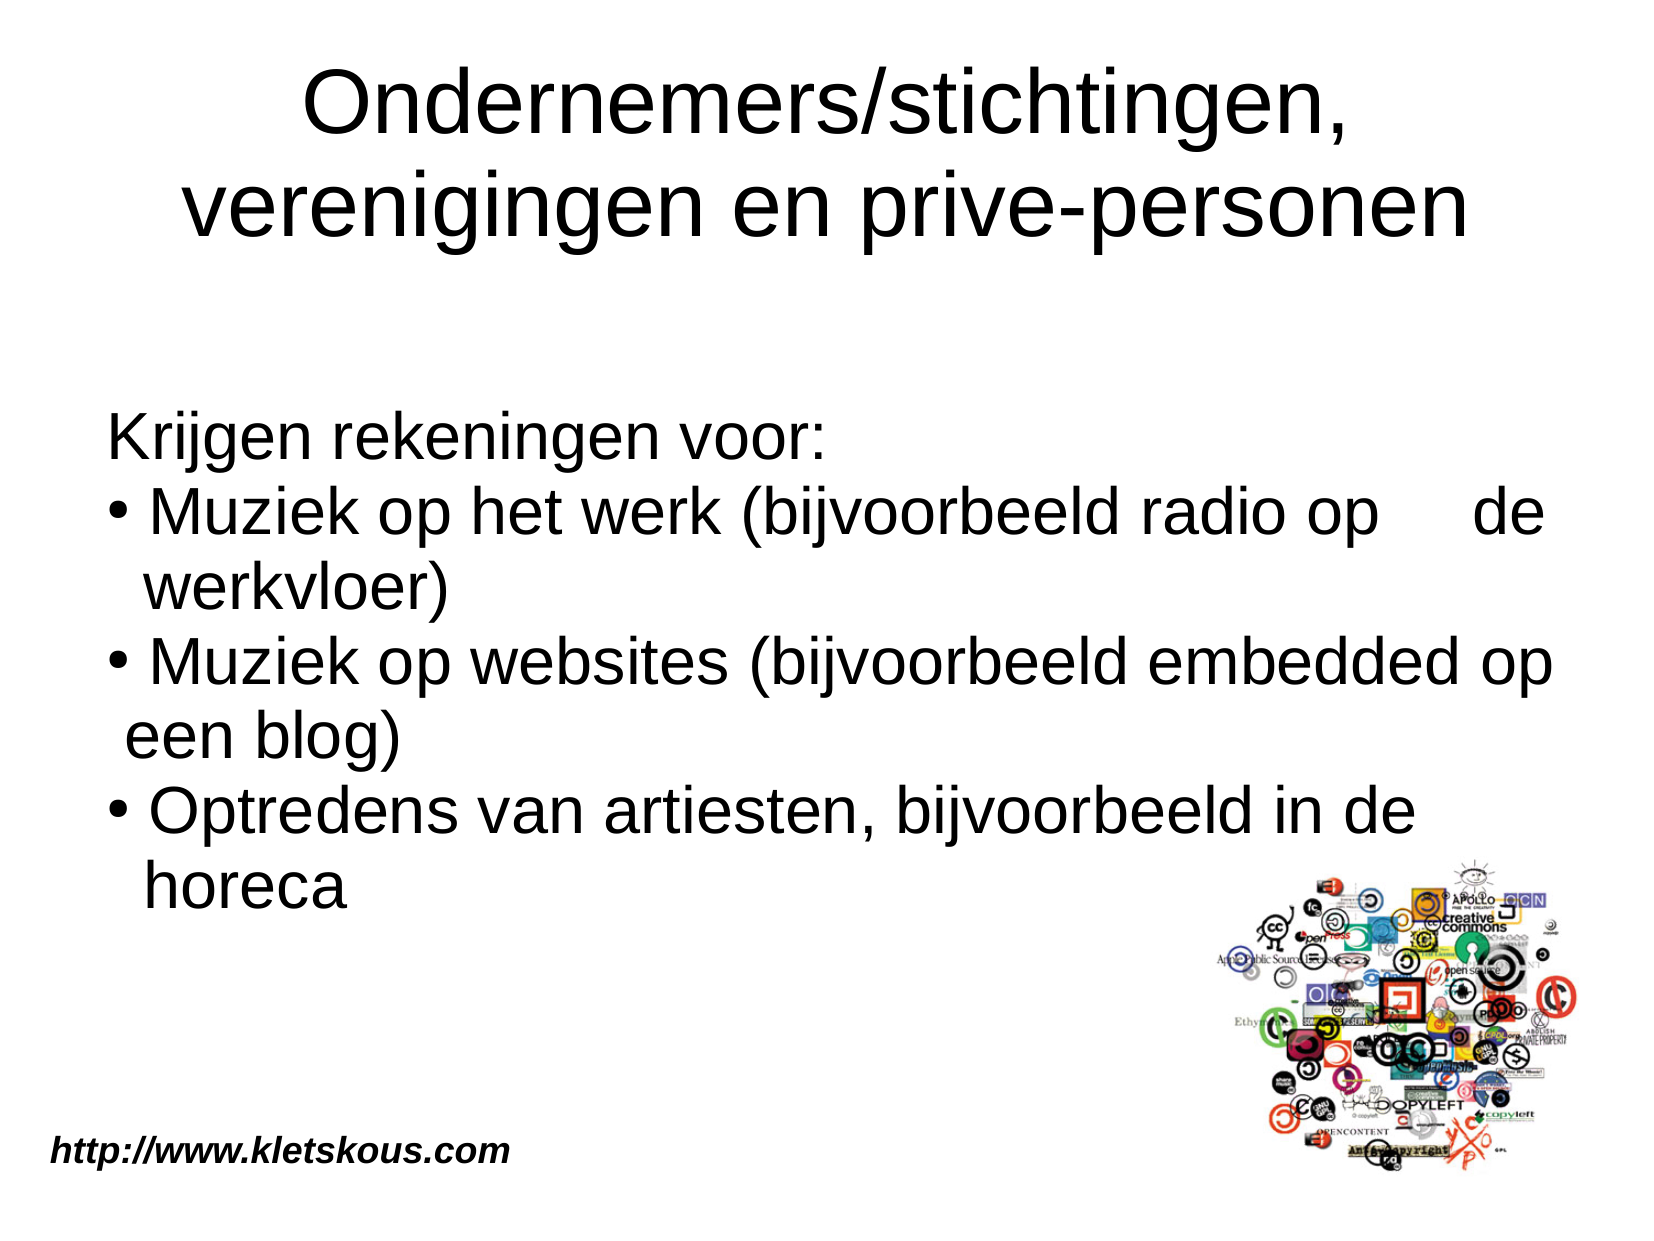

# Ondernemers/stichtingen, verenigingen en prive-personen
Krijgen rekeningen voor:
 Muziek op het werk (bijvoorbeeld radio op de werkvloer)
 Muziek op websites (bijvoorbeeld embedded op een blog)
 Optredens van artiesten, bijvoorbeeld in de horeca
http://www.kletskous.com